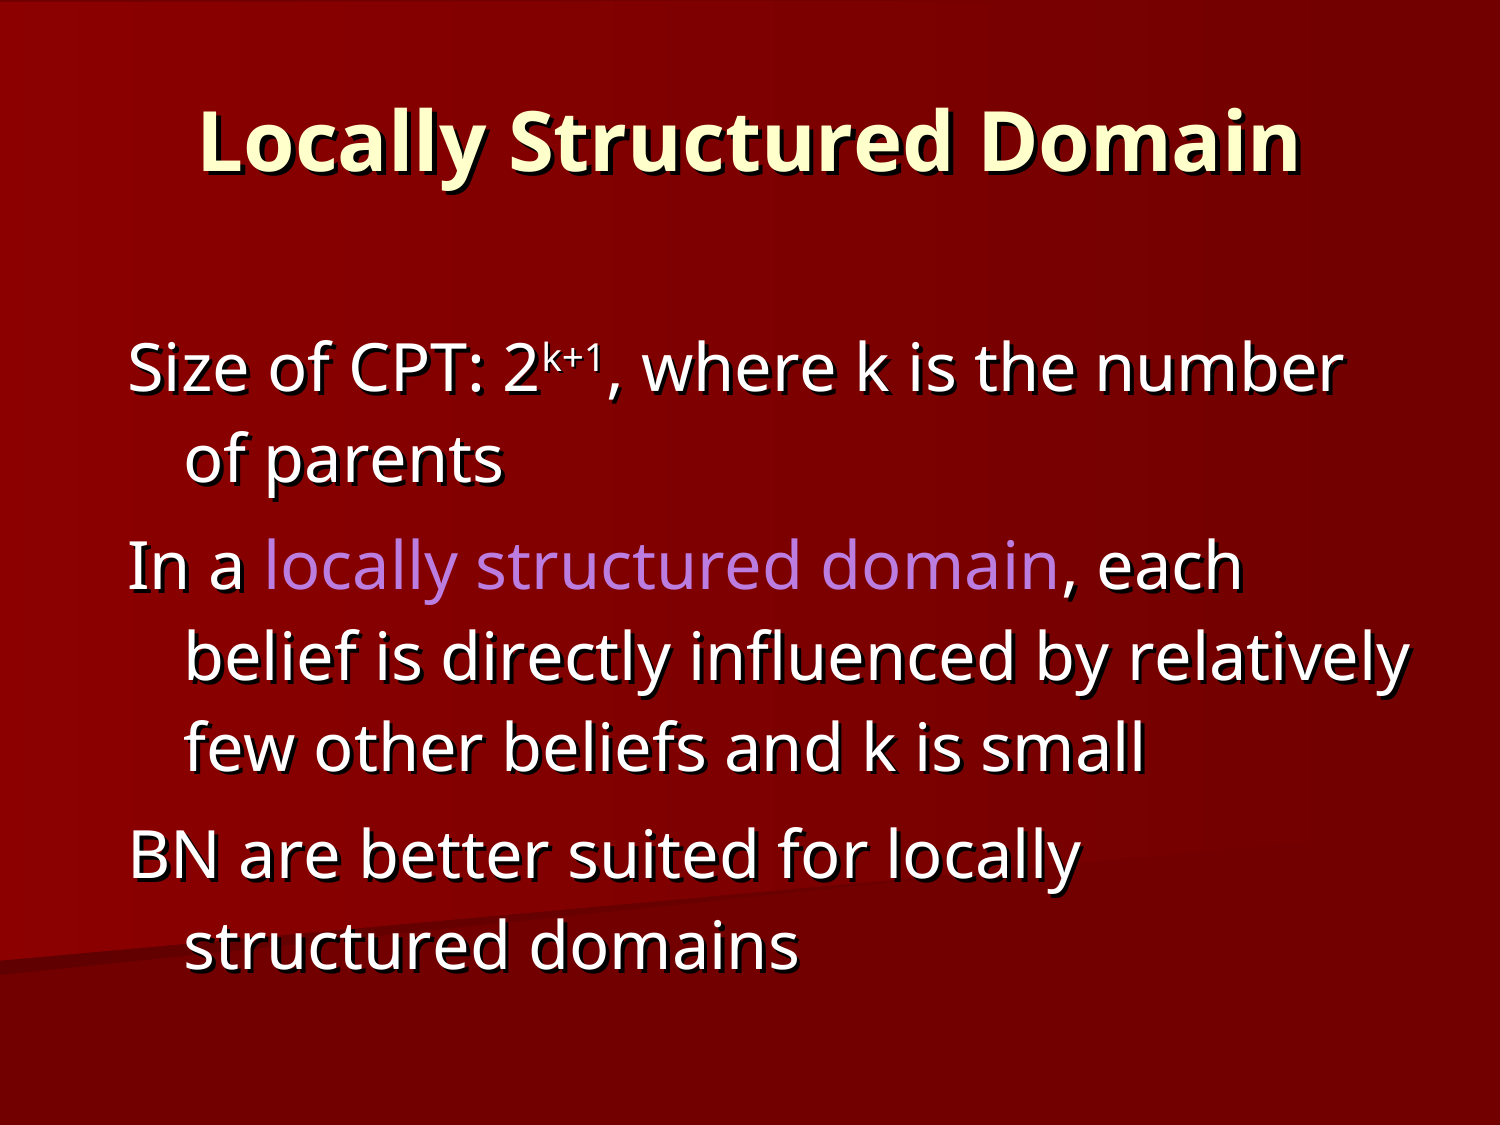

# Locally Structured Domain
Size of CPT: 2k+1, where k is the number of parents
In a locally structured domain, each belief is directly influenced by relatively few other beliefs and k is small
BN are better suited for locally structured domains